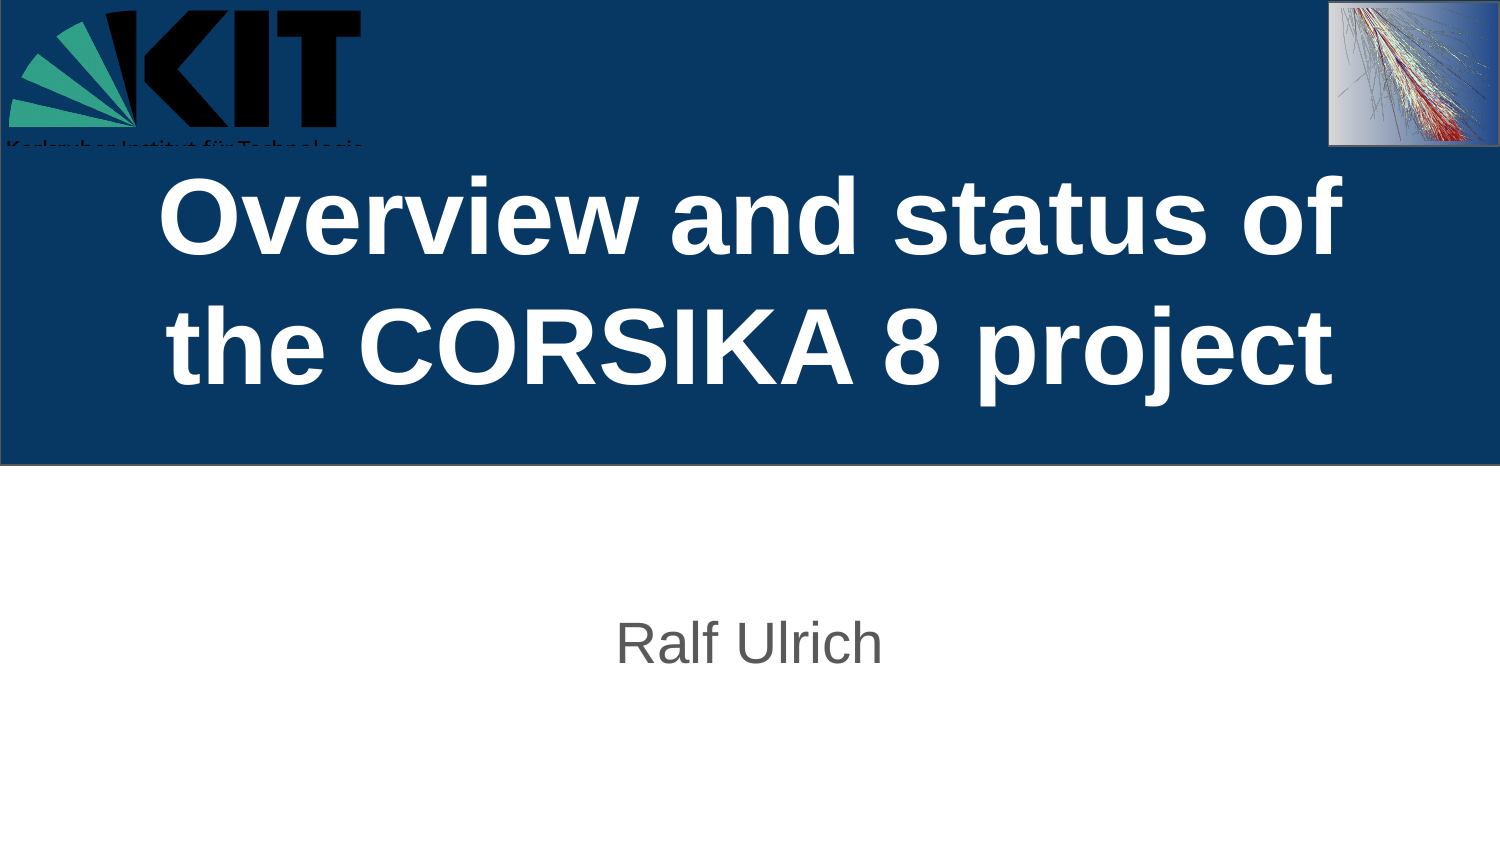

Overview and status of the CORSIKA 8 project
Ralf Ulrich